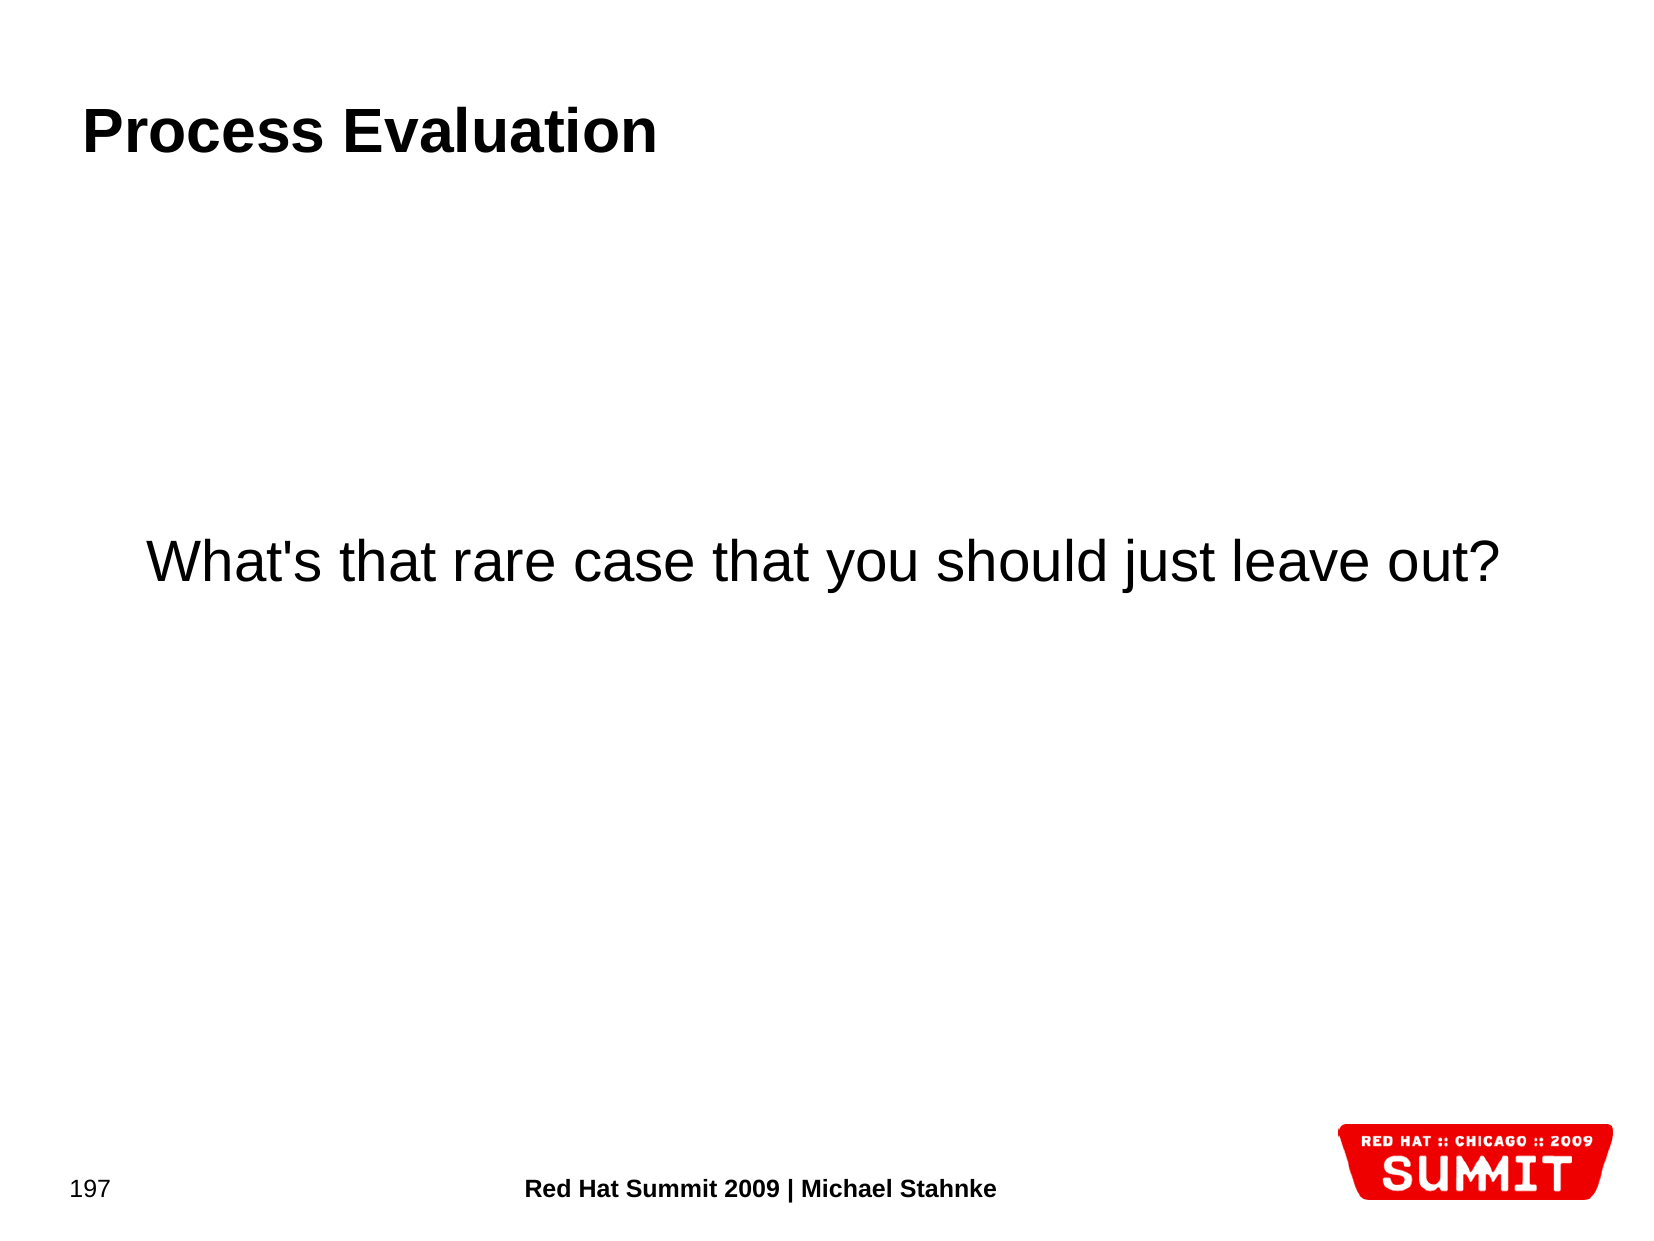

# Process Evaluation
What's that rare case that you should just leave out?